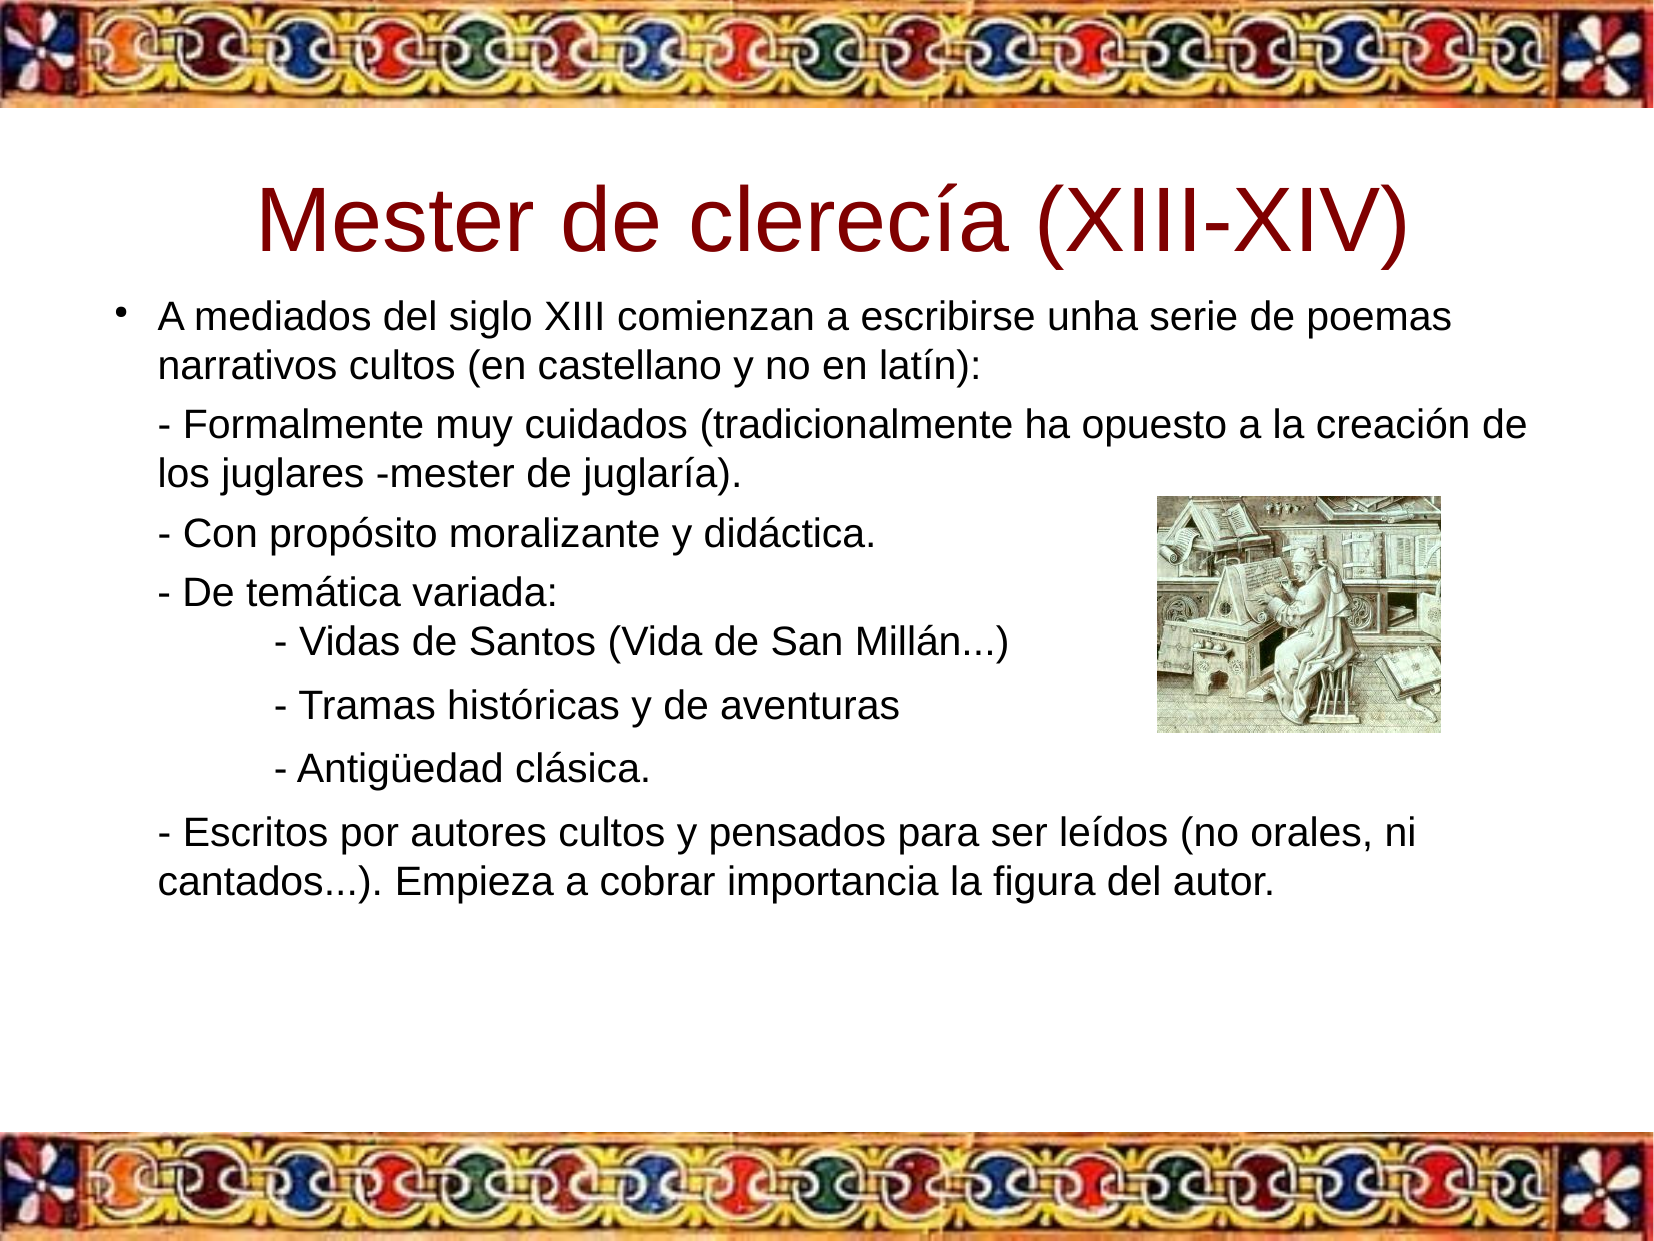

# Mester de clerecía (XIII-XIV)
A mediados del siglo XIII comienzan a escribirse unha serie de poemas narrativos cultos (en castellano y no en latín):
- Formalmente muy cuidados (tradicionalmente ha opuesto a la creación de los juglares -mester de juglaría).
- Con propósito moralizante y didáctica.
 - De temática variada:
- Vidas de Santos (Vida de San Millán...)
- Tramas históricas y de aventuras
- Antigüedad clásica.
- Escritos por autores cultos y pensados para ser leídos (no orales, ni cantados...). Empieza a cobrar importancia la figura del autor.